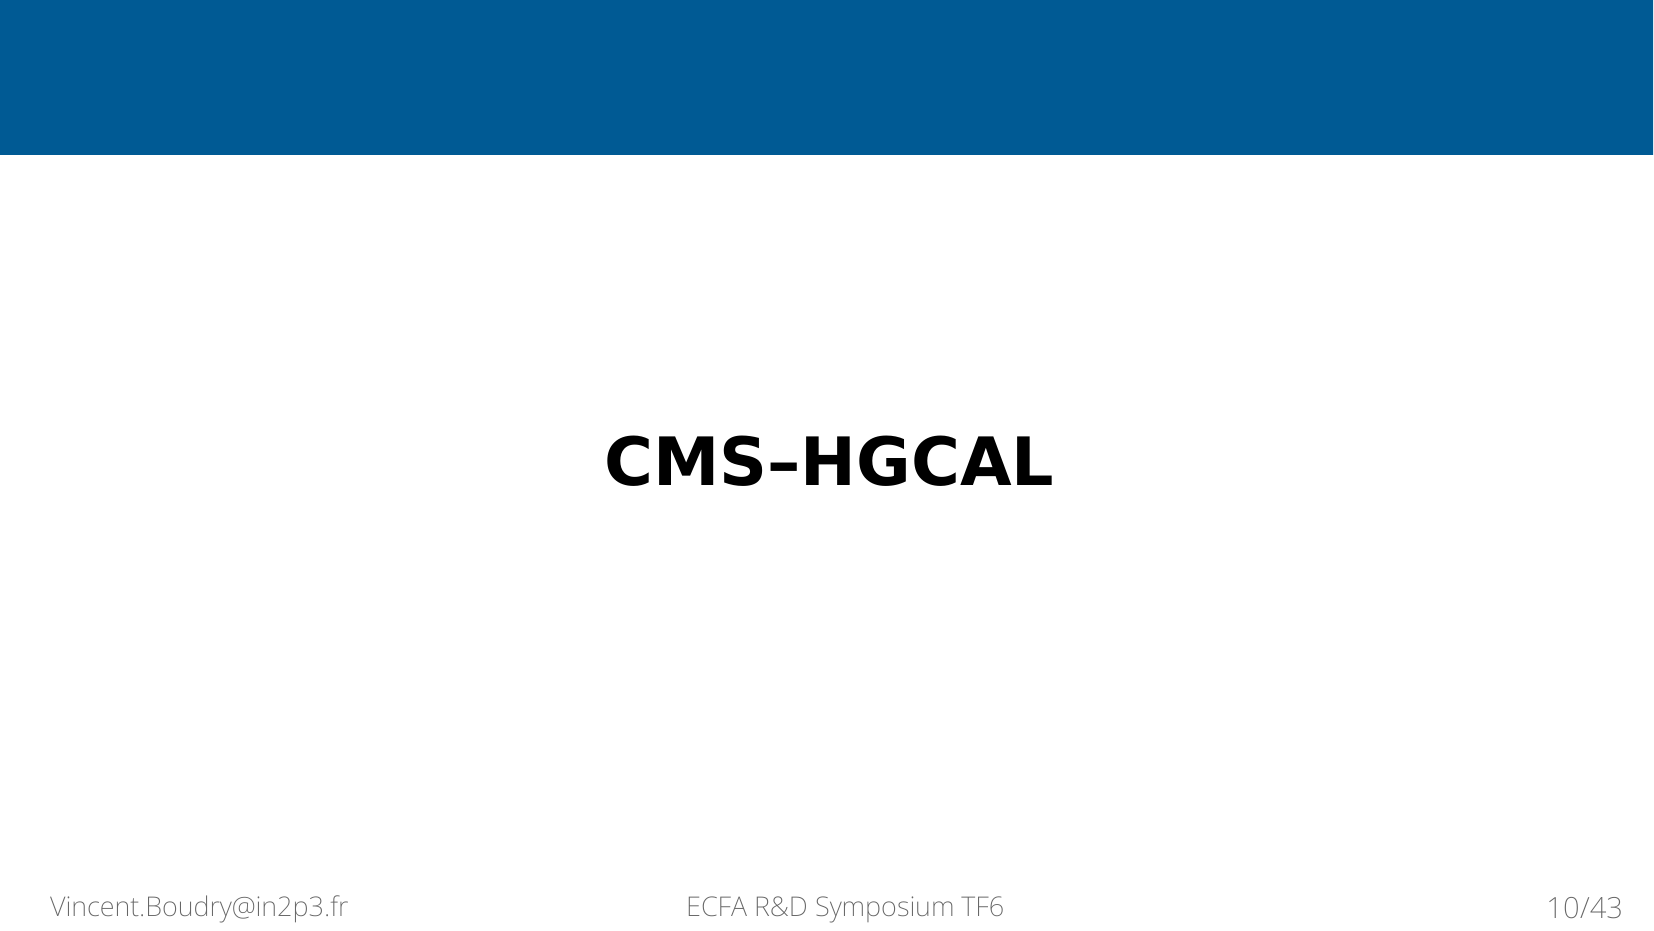

# CMS–HGCAL
Vincent.Boudry@in2p3.fr
ECFA R&D Symposium TF6
10